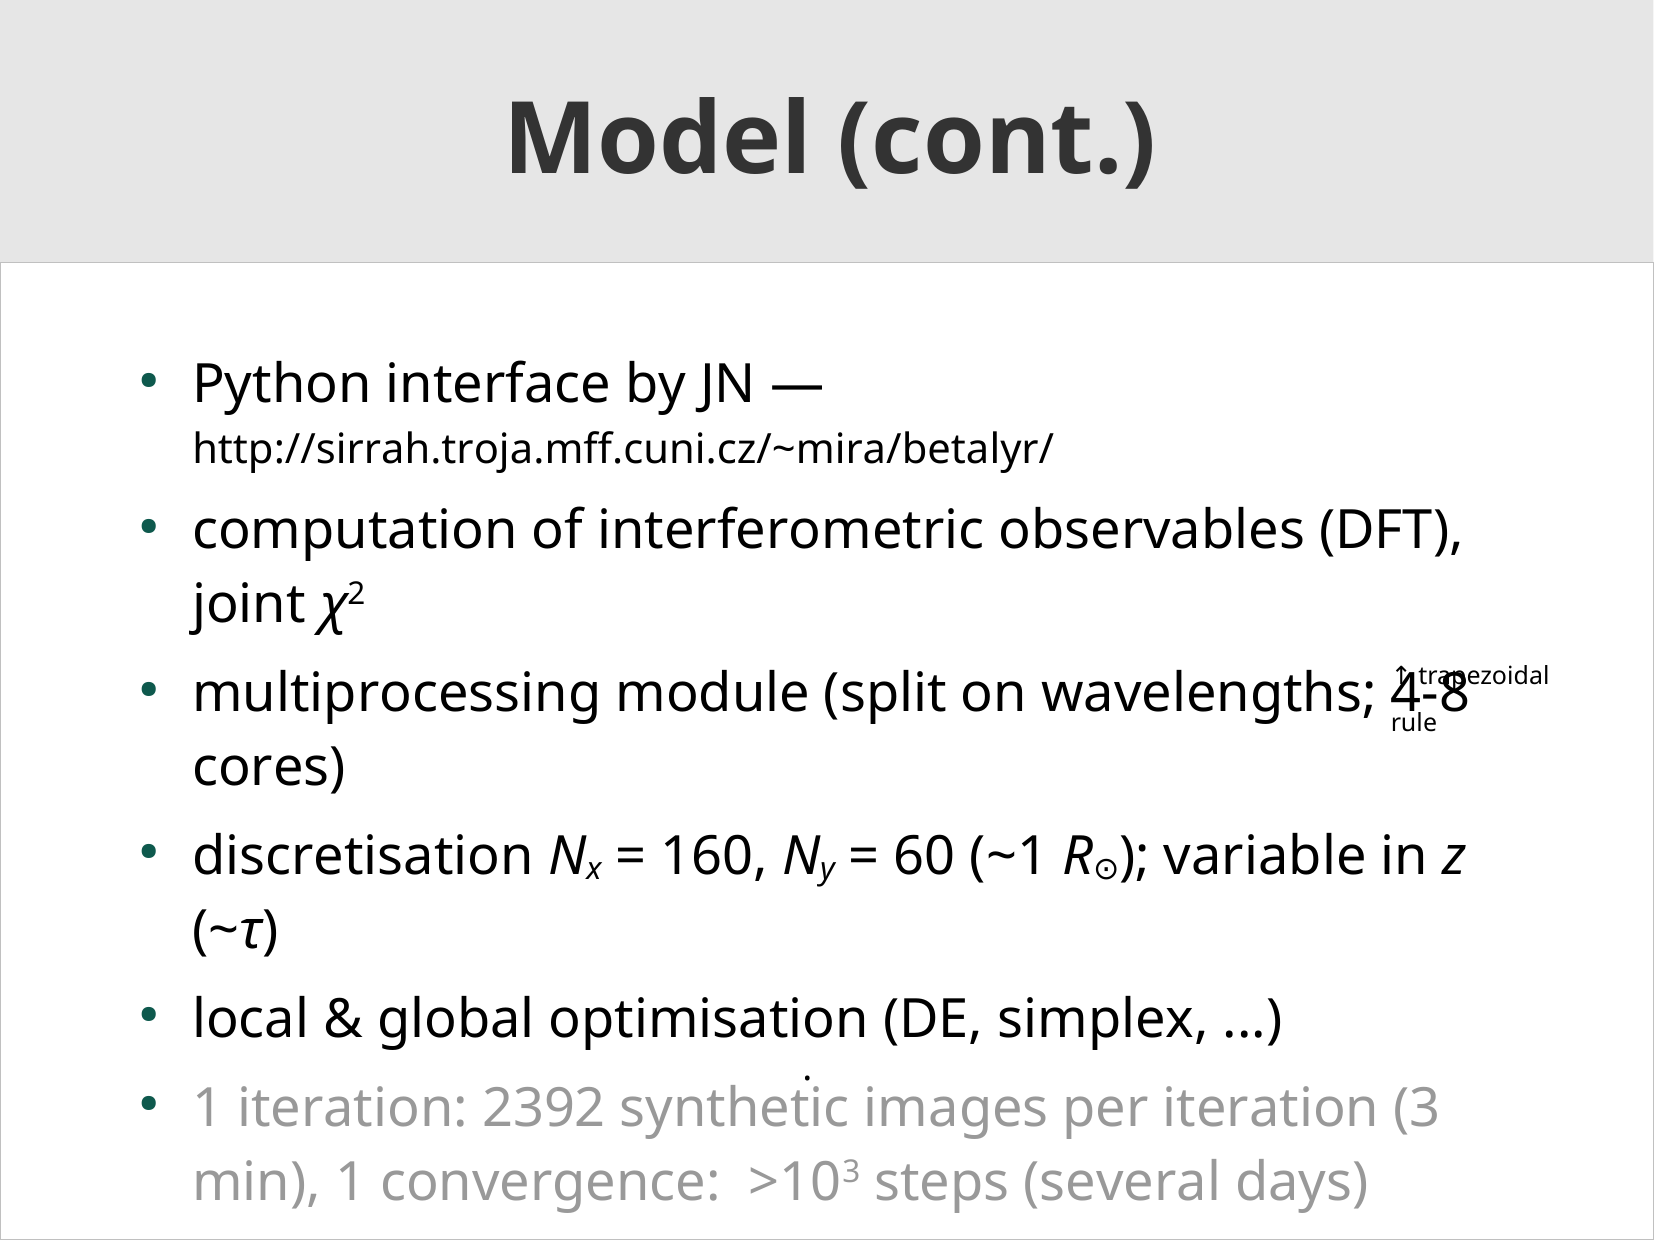

# Model (cont.)
Python interface by JN ― http://sirrah.troja.mff.cuni.cz/~mira/betalyr/
computation of interferometric observables (DFT), joint χ2
multiprocessing module (split on wavelengths; 4-8 cores)
discretisation Nx = 160, Ny = 60 (~1 R⊙); variable in z (~τ)
local & global optimisation (DE, simplex, ...)
1 iteration: 2392 synthetic images per iteration (3 min), 1 convergence: >103 steps (several days)
free parameters: H (or θ), Rout, ρ, T0 (or T1), αD, αT, i, Ω, d, hinv, tinv, hwind, hmul
fixed parameters: P, JDmin, P, a sin i, M1, q = M1/M2, e, ω, fill, Rg, Teff,d, Teff,g, xbol,d, xbol,g, αgd,d, αgd,g, ...
↑ trapezoidal rule
.